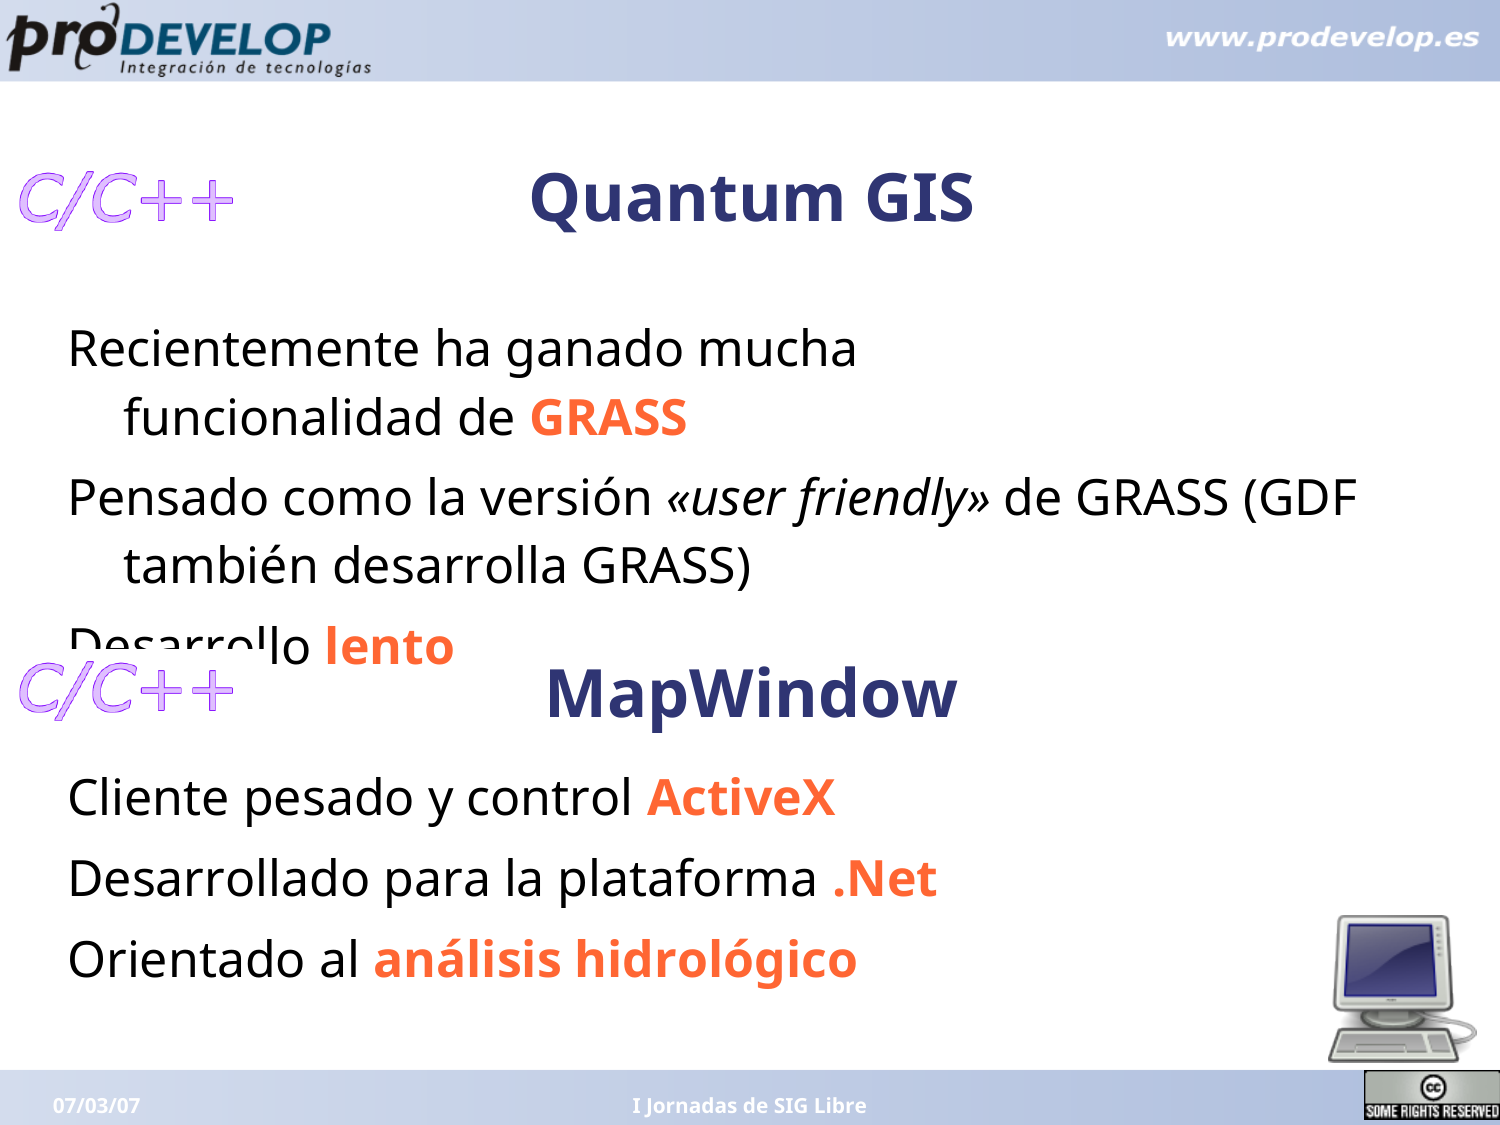

# Quantum GIS
Recientemente ha ganado mucha
funcionalidad de GRASS
Pensado como la versión «user friendly» de GRASS (GDF también desarrolla GRASS)
Desarrollo lento
MapWindow
Cliente pesado y control ActiveX
Desarrollado para la plataforma .Net
Orientado al análisis hidrológico
25/10/2006
22
Plan Difusión Interna gvSIG v. 2.0